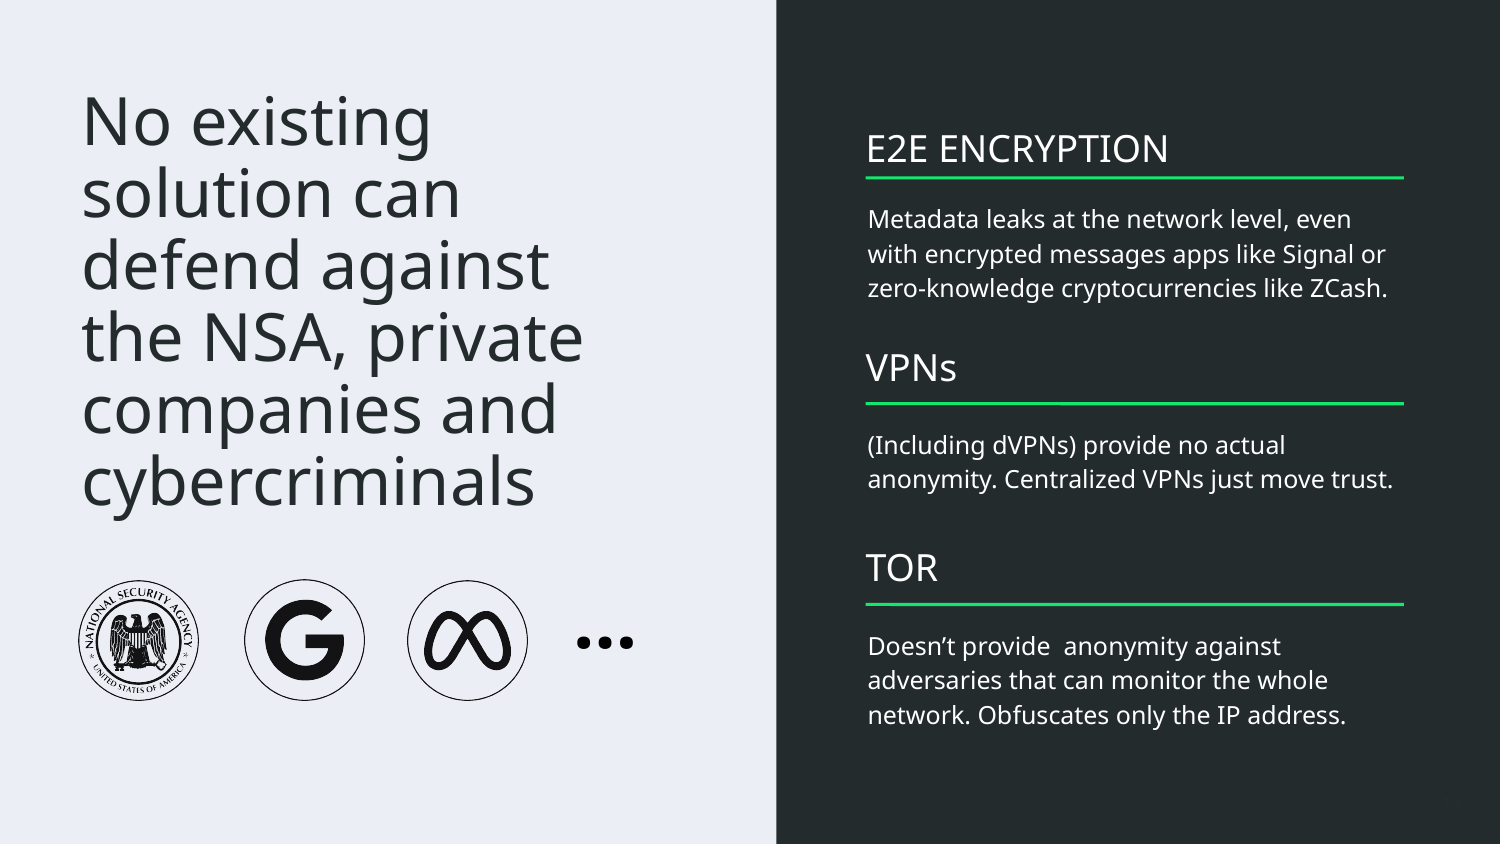

No existing solution can defend against the NSA, private companies and cybercriminals
E2E ENCRYPTION
Metadata leaks at the network level, even with encrypted messages apps like Signal or zero-knowledge cryptocurrencies like ZCash.
VPNs
(Including dVPNs) provide no actual anonymity. Centralized VPNs just move trust.
TOR
Doesn’t provide anonymity against adversaries that can monitor the whole network. Obfuscates only the IP address.
…